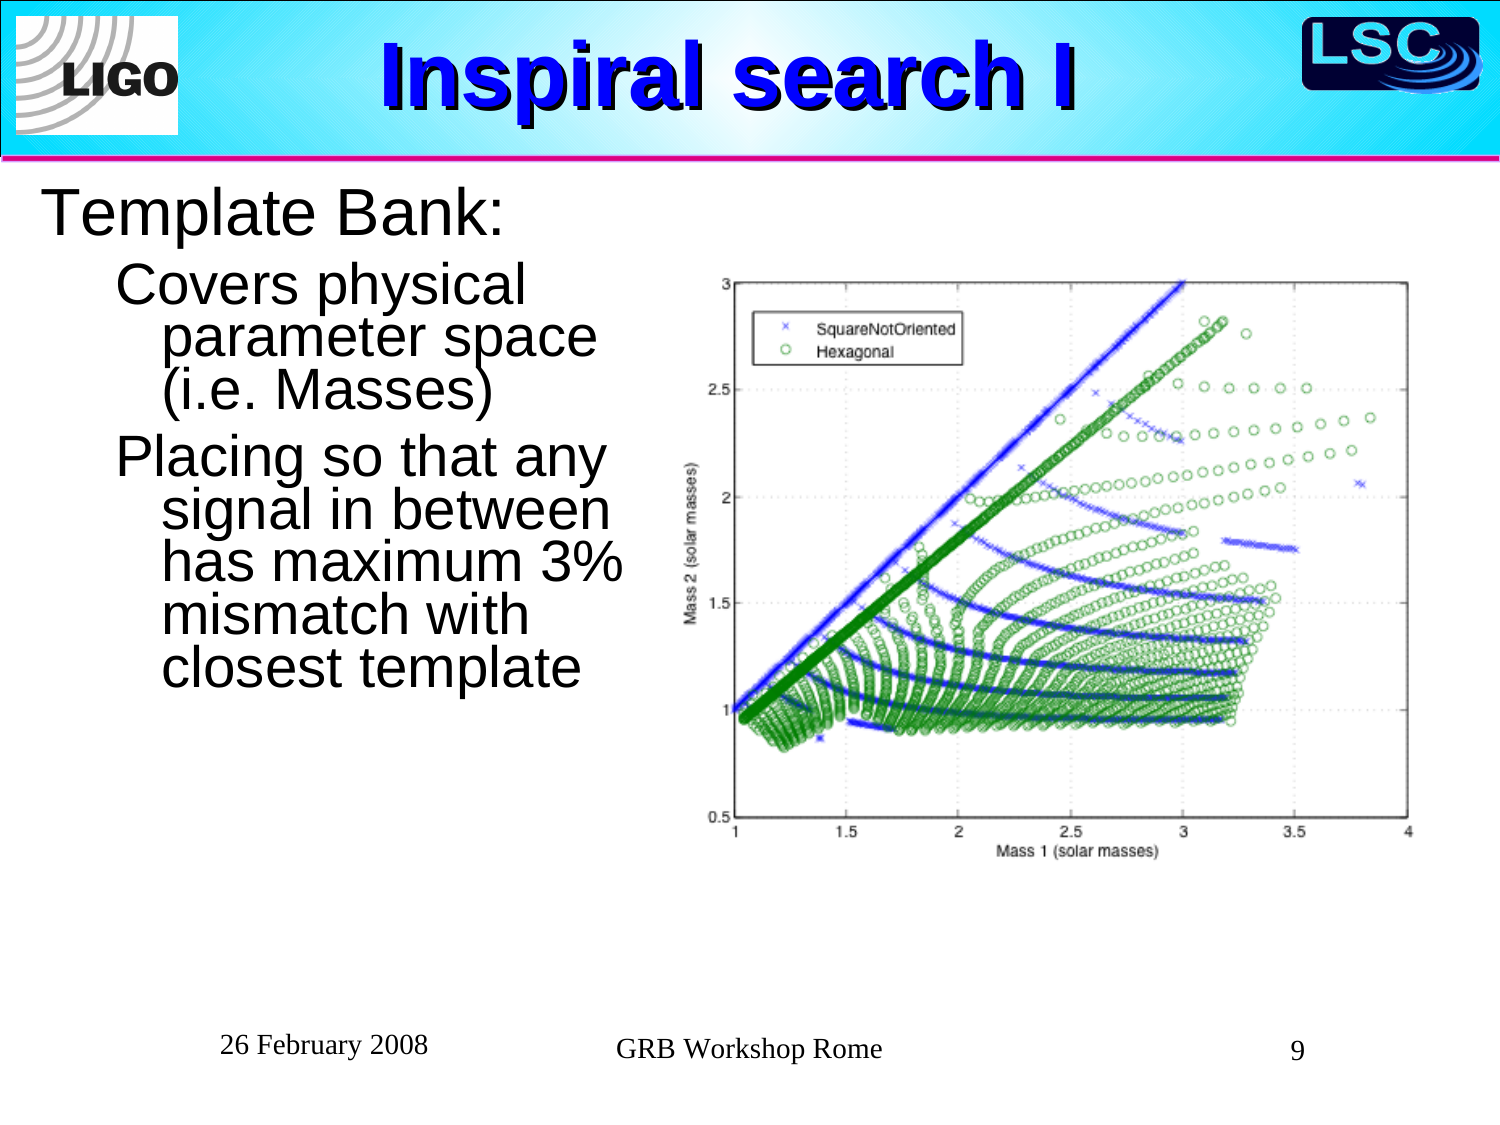

# Inspiral search I
Template Bank:
Covers physical parameter space (i.e. Masses)
Placing so that any signal in between has maximum 3% mismatch with closest template
26 February 2008
GRB Workshop Rome
9